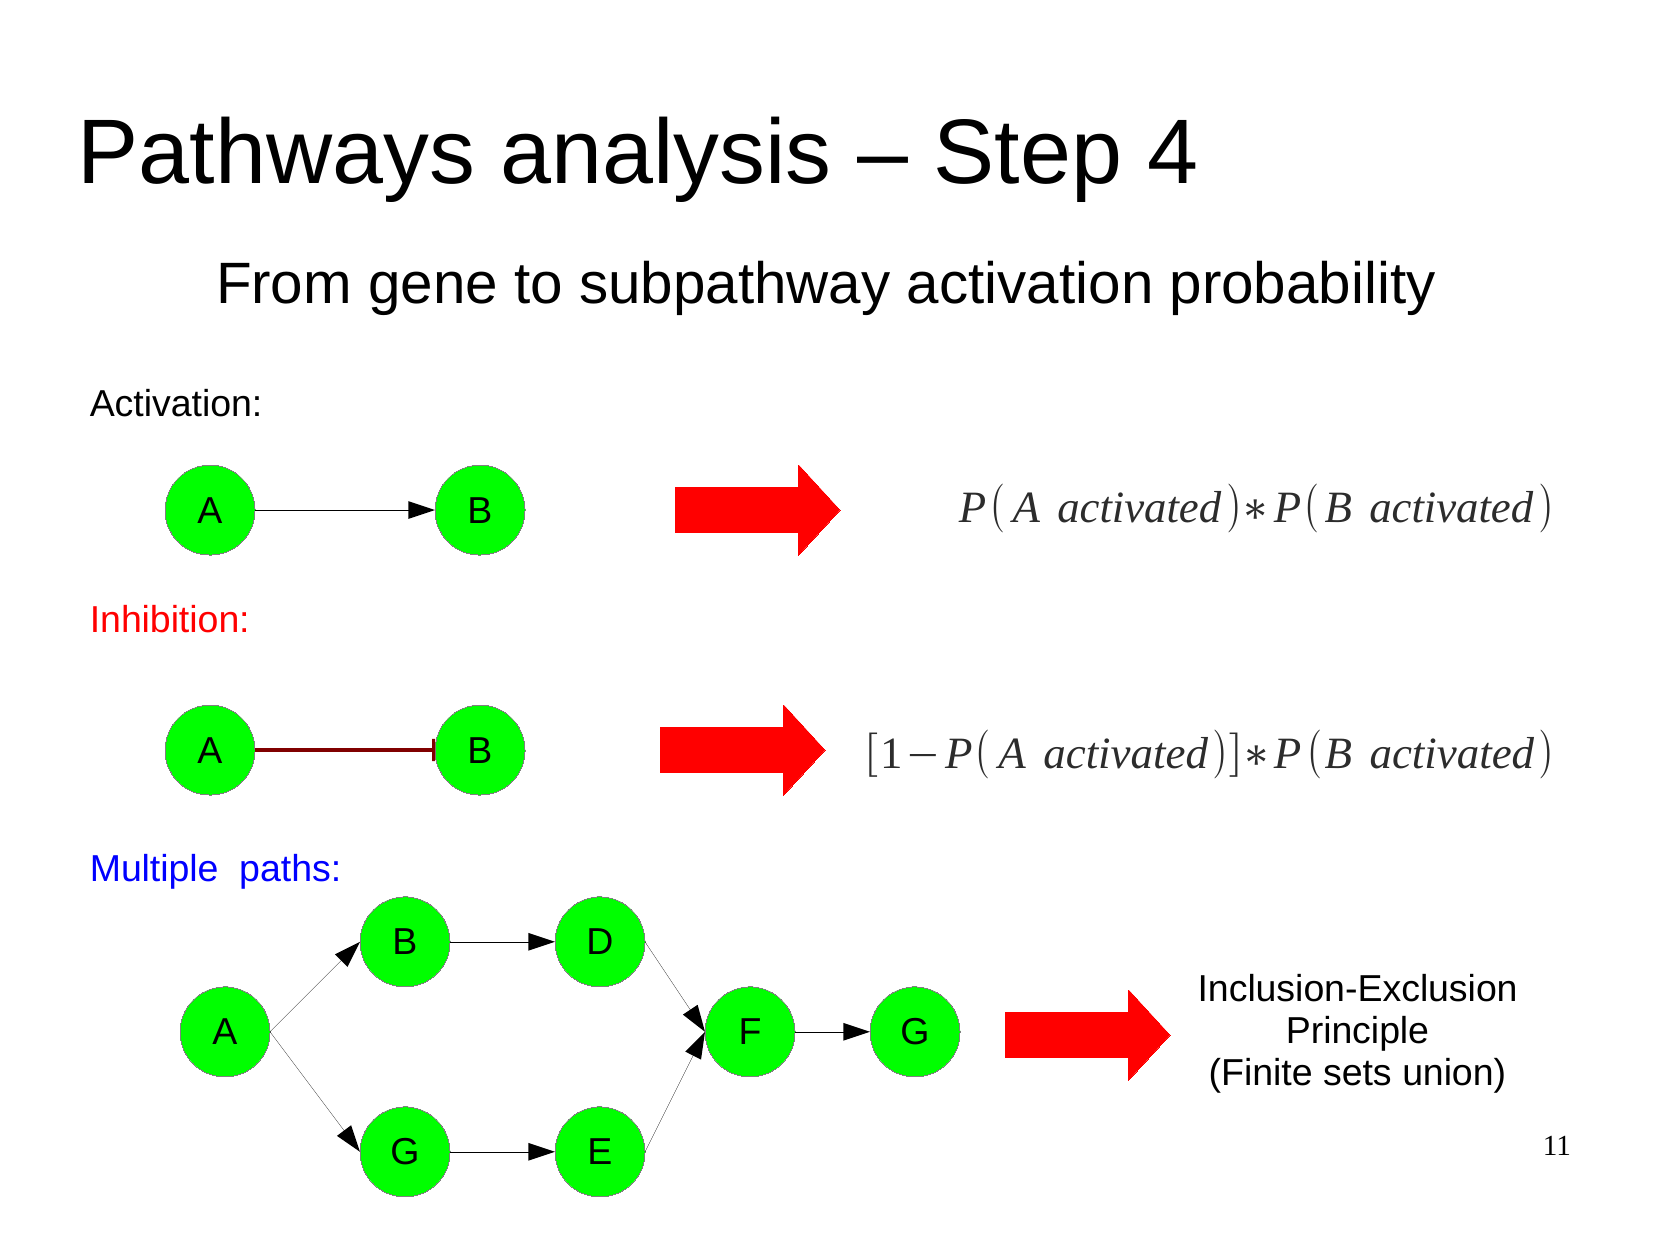

Pathways analysis – Step 4
From gene to subpathway activation probability
Activation:
A
B
Inhibition:
A
B
Multiple paths:
B
D
A
F
G
G
E
Inclusion-Exclusion Principle
(Finite sets union)
11